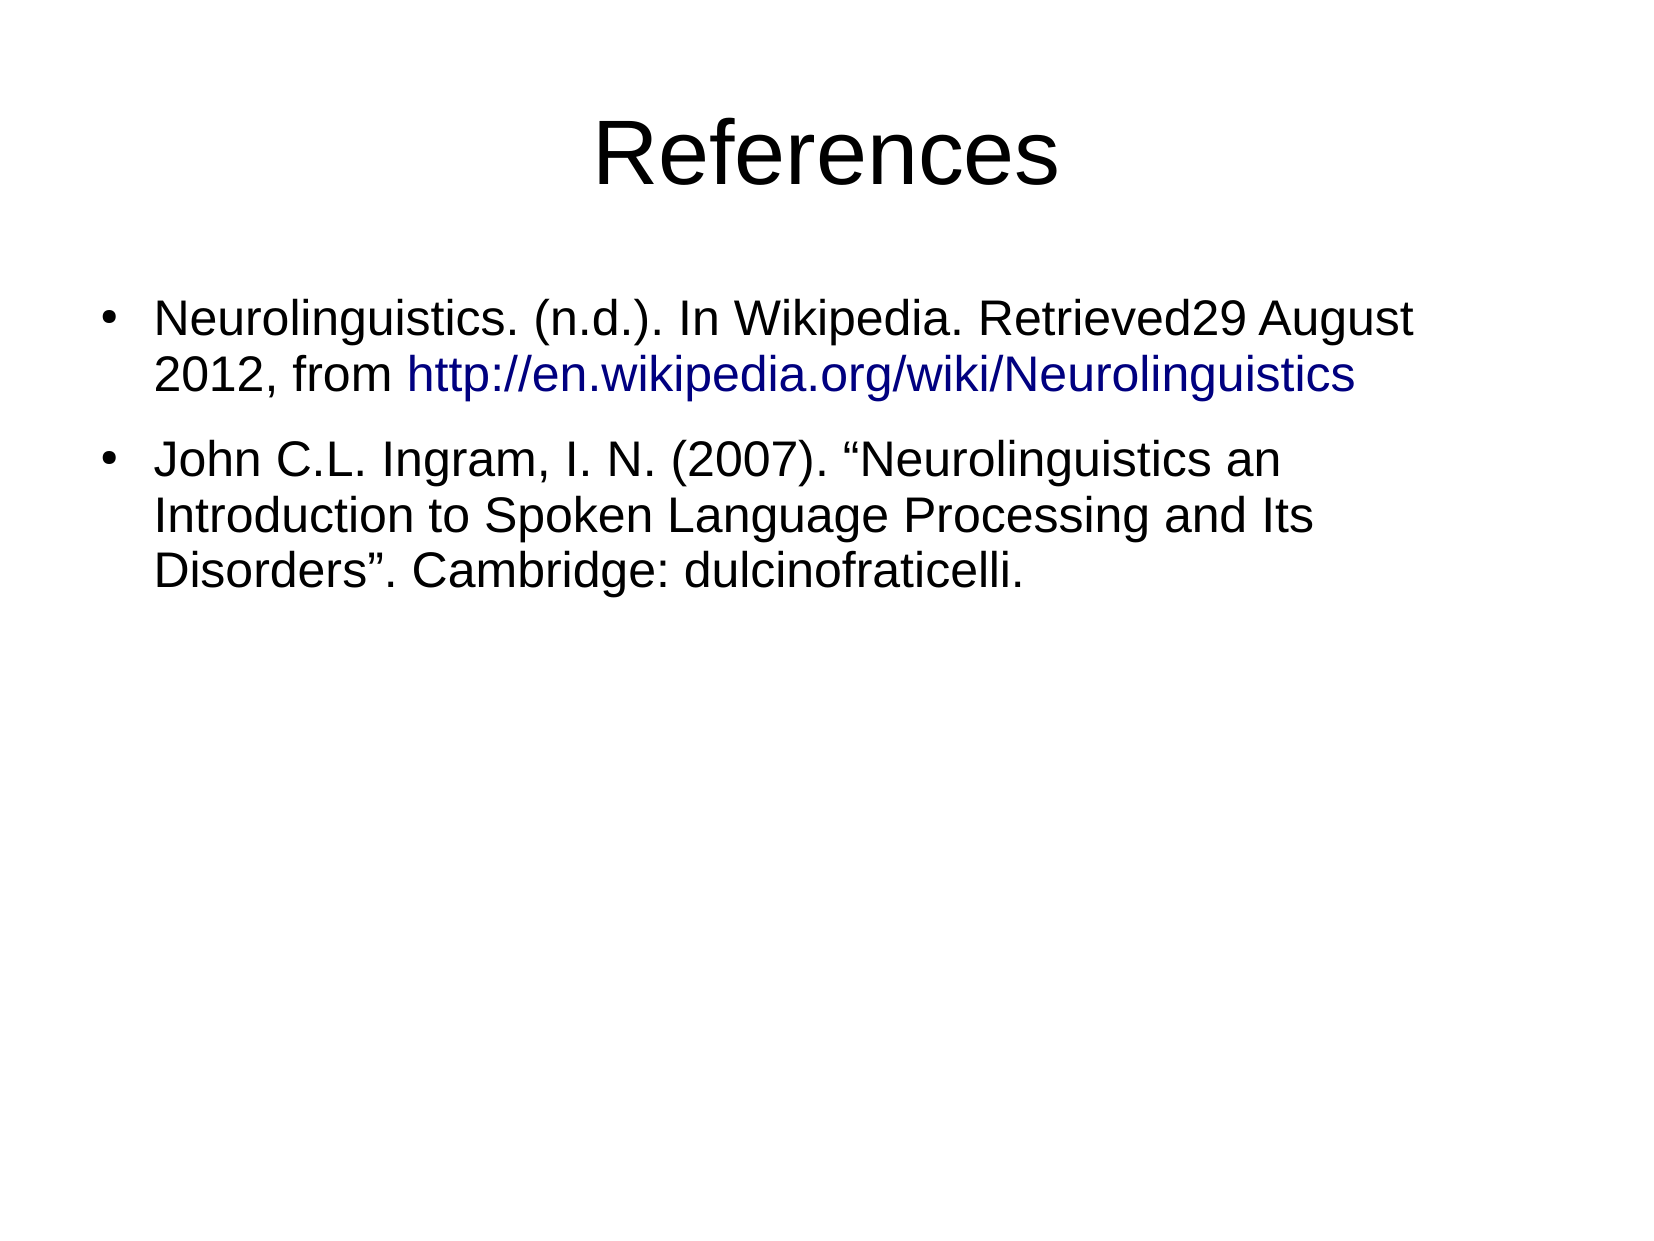

# References
Neurolinguistics. (n.d.). In Wikipedia. Retrieved29 August 2012, from http://en.wikipedia.org/wiki/Neurolinguistics
John C.L. Ingram, I. N. (2007). “Neurolinguistics an Introduction to Spoken Language Processing and Its Disorders”. Cambridge: dulcinofraticelli.